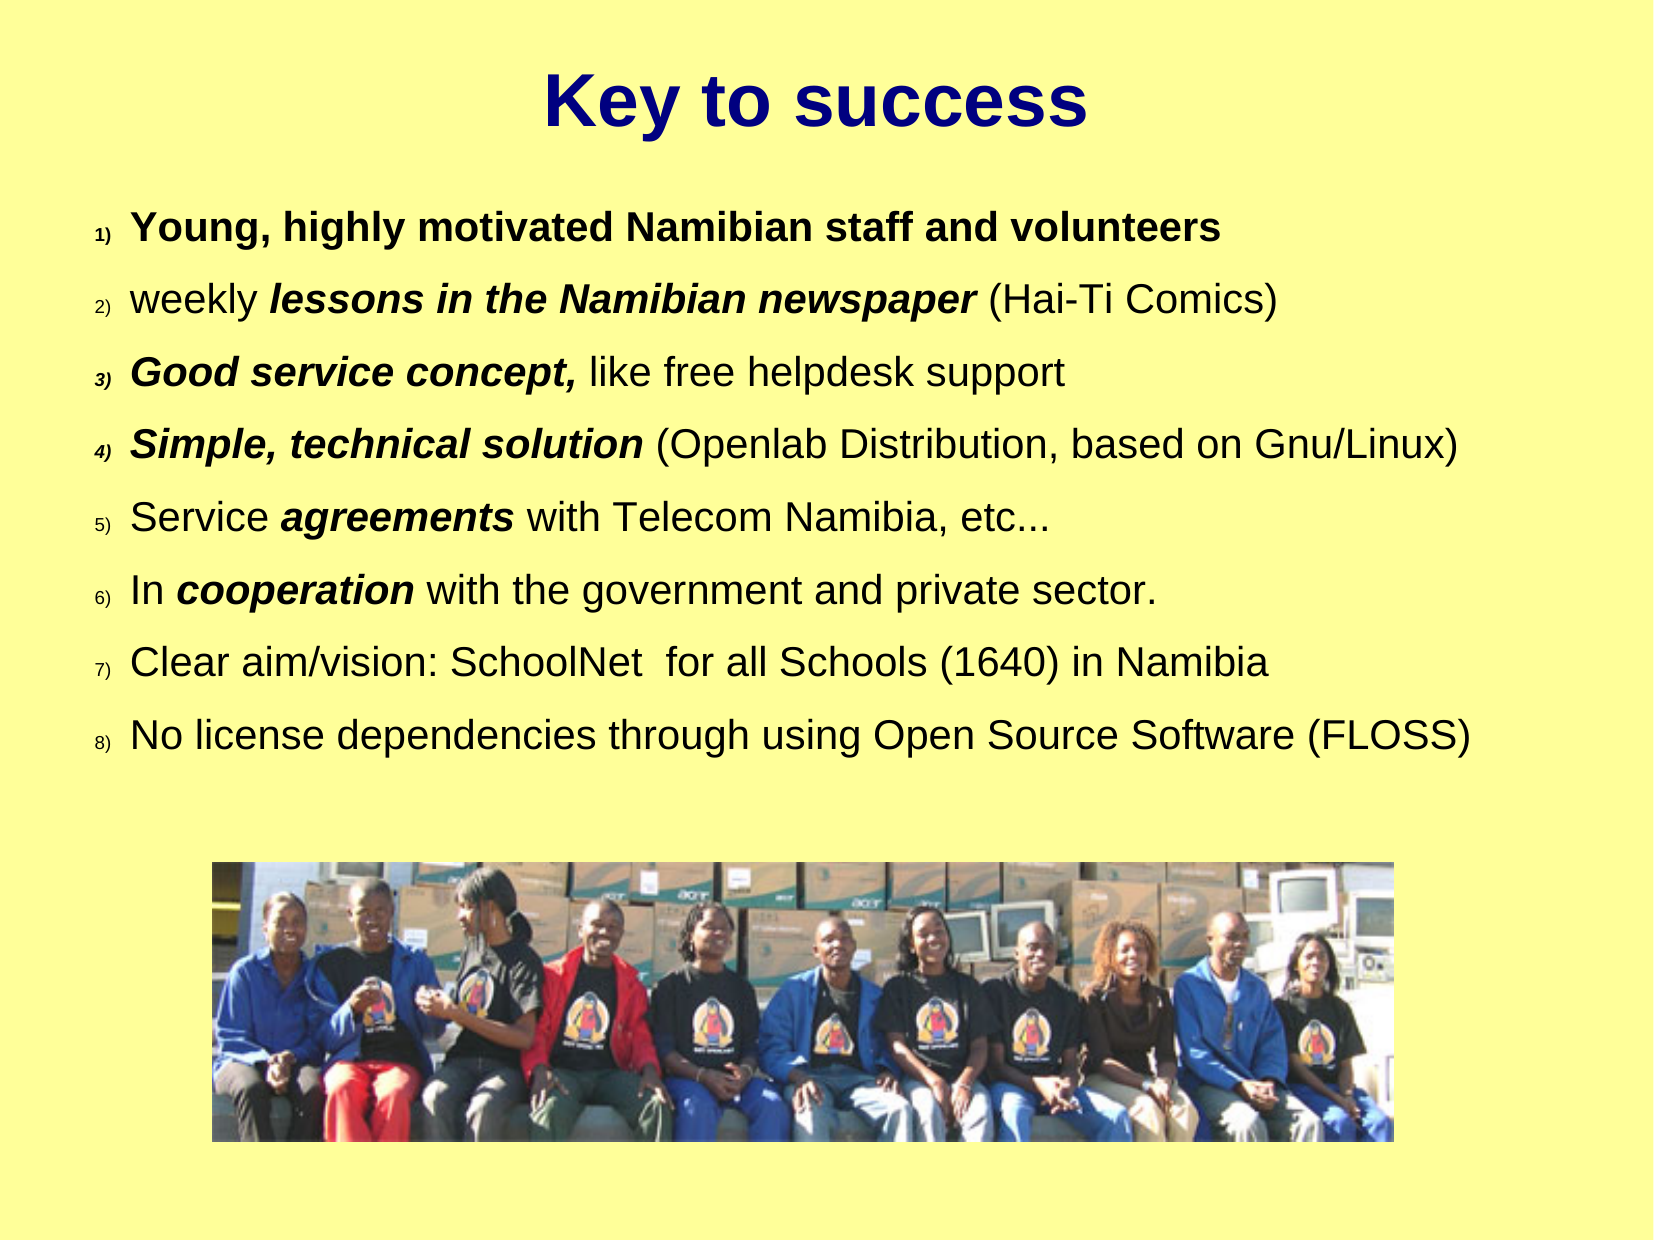

# Key to success
Young, highly motivated Namibian staff and volunteers
weekly lessons in the Namibian newspaper (Hai-Ti Comics)
Good service concept, like free helpdesk support
Simple, technical solution (Openlab Distribution, based on Gnu/Linux)
Service agreements with Telecom Namibia, etc...
In cooperation with the government and private sector.
Clear aim/vision: SchoolNet for all Schools (1640) in Namibia
No license dependencies through using Open Source Software (FLOSS)